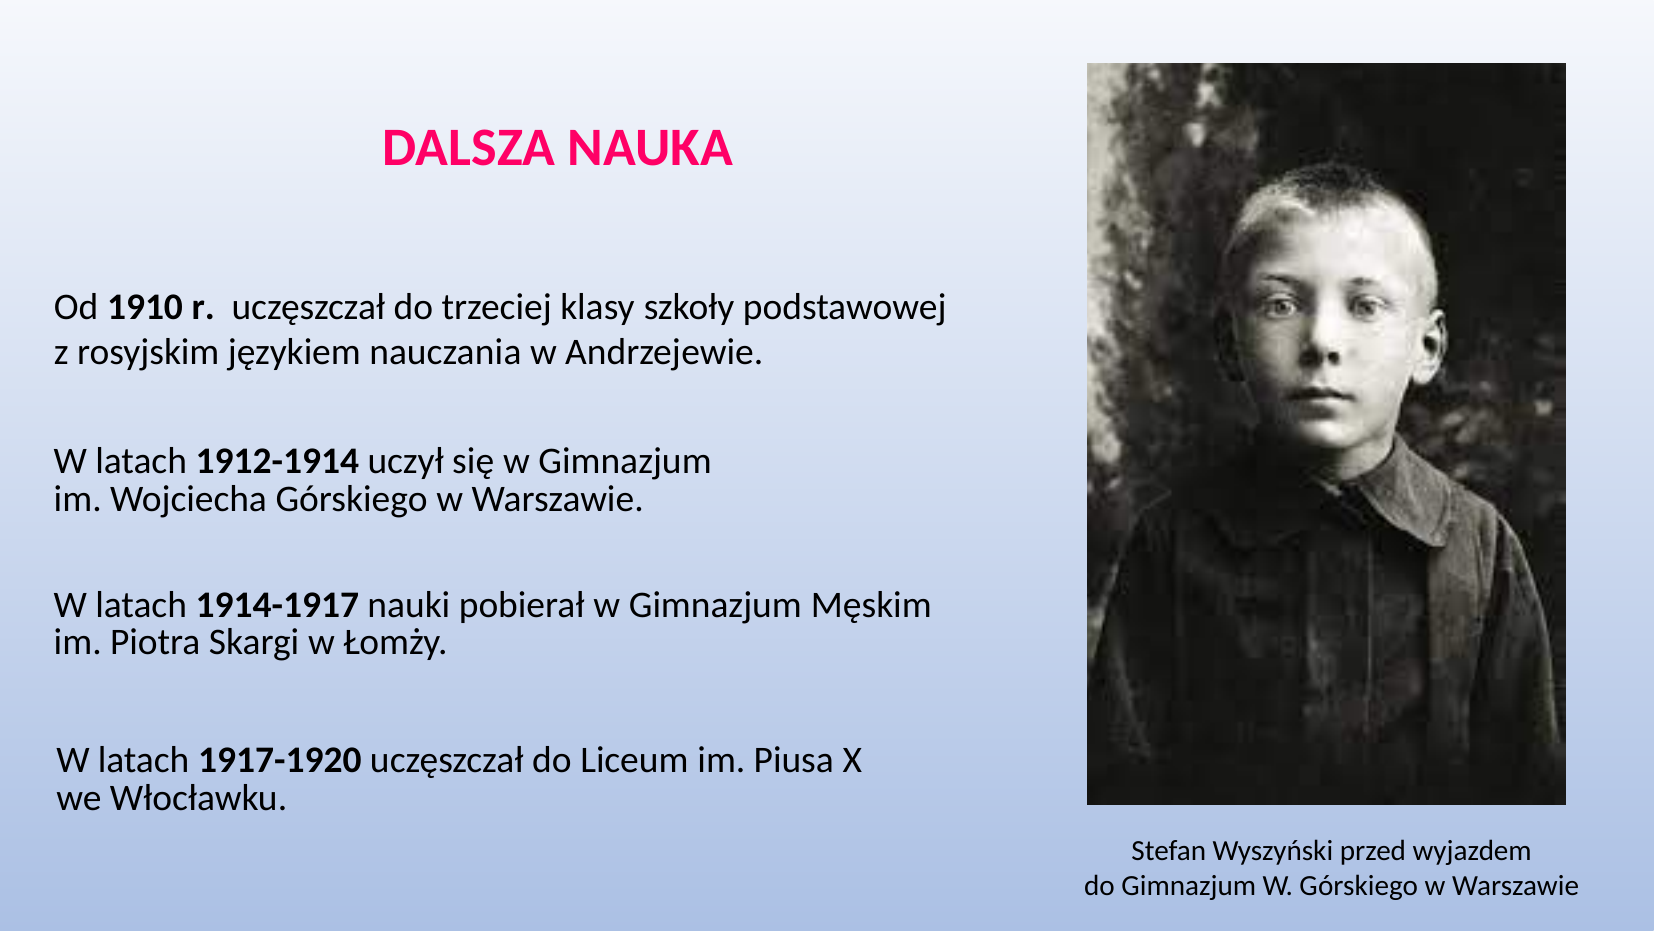

DALSZA NAUKA
Od 1910 r. uczęszczał do trzeciej klasy szkoły podstawowej
z rosyjskim językiem nauczania w Andrzejewie.
W latach 1912-1914 uczył się w Gimnazjum
im. Wojciecha Górskiego w Warszawie.
W latach 1914-1917 nauki pobierał w Gimnazjum Męskim
im. Piotra Skargi w Łomży.
W latach 1917-1920 uczęszczał do Liceum im. Piusa X
we Włocławku.
Stefan Wyszyński przed wyjazdem
do Gimnazjum W. Górskiego w Warszawie